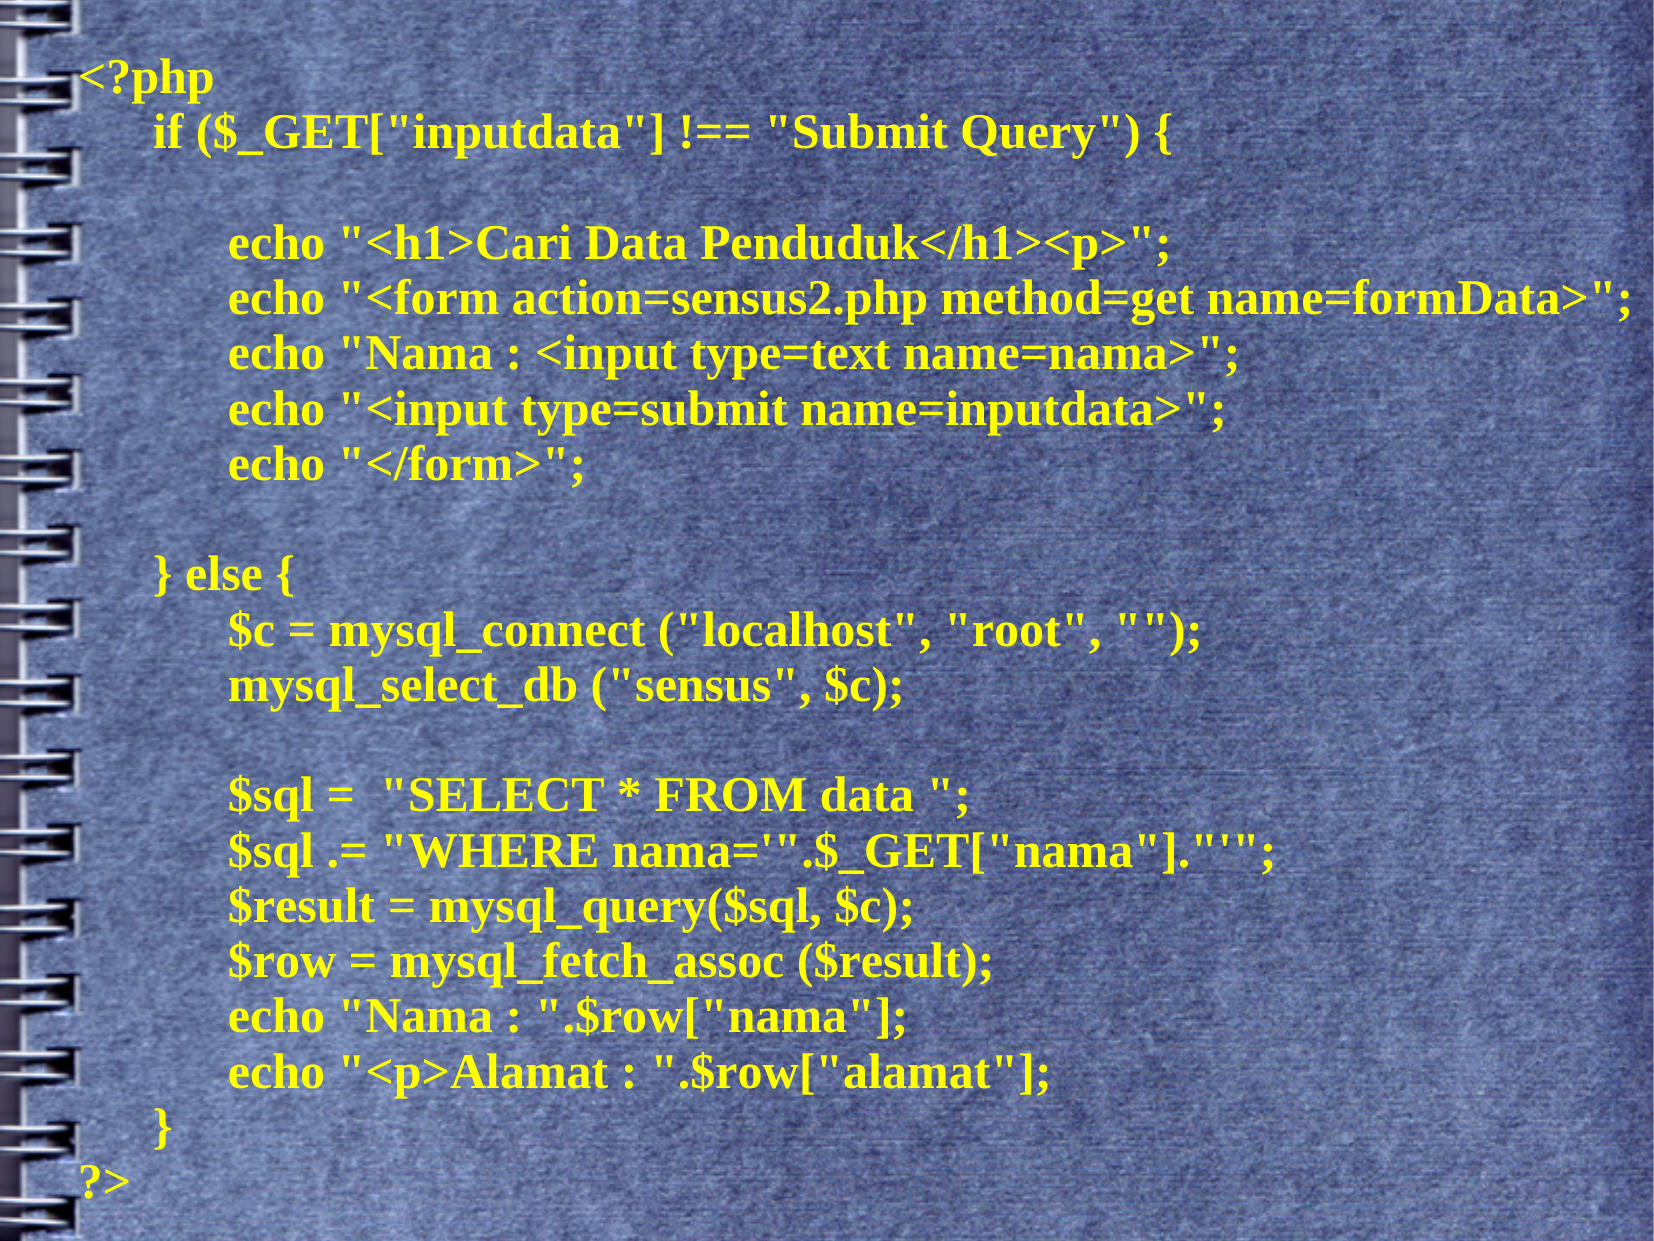

<?php
	if ($_GET["inputdata"] !== "Submit Query") {
		echo "<h1>Cari Data Penduduk</h1><p>";
		echo "<form action=sensus2.php method=get name=formData>";
		echo "Nama : <input type=text name=nama>";
		echo "<input type=submit name=inputdata>";
		echo "</form>";
	} else {
		$c = mysql_connect ("localhost", "root", "");
		mysql_select_db ("sensus", $c);
		$sql = "SELECT * FROM data ";
		$sql .= "WHERE nama='".$_GET["nama"]."'";
		$result = mysql_query($sql, $c);
		$row = mysql_fetch_assoc ($result);
		echo "Nama : ".$row["nama"];
		echo "<p>Alamat : ".$row["alamat"];
	}
?>
#